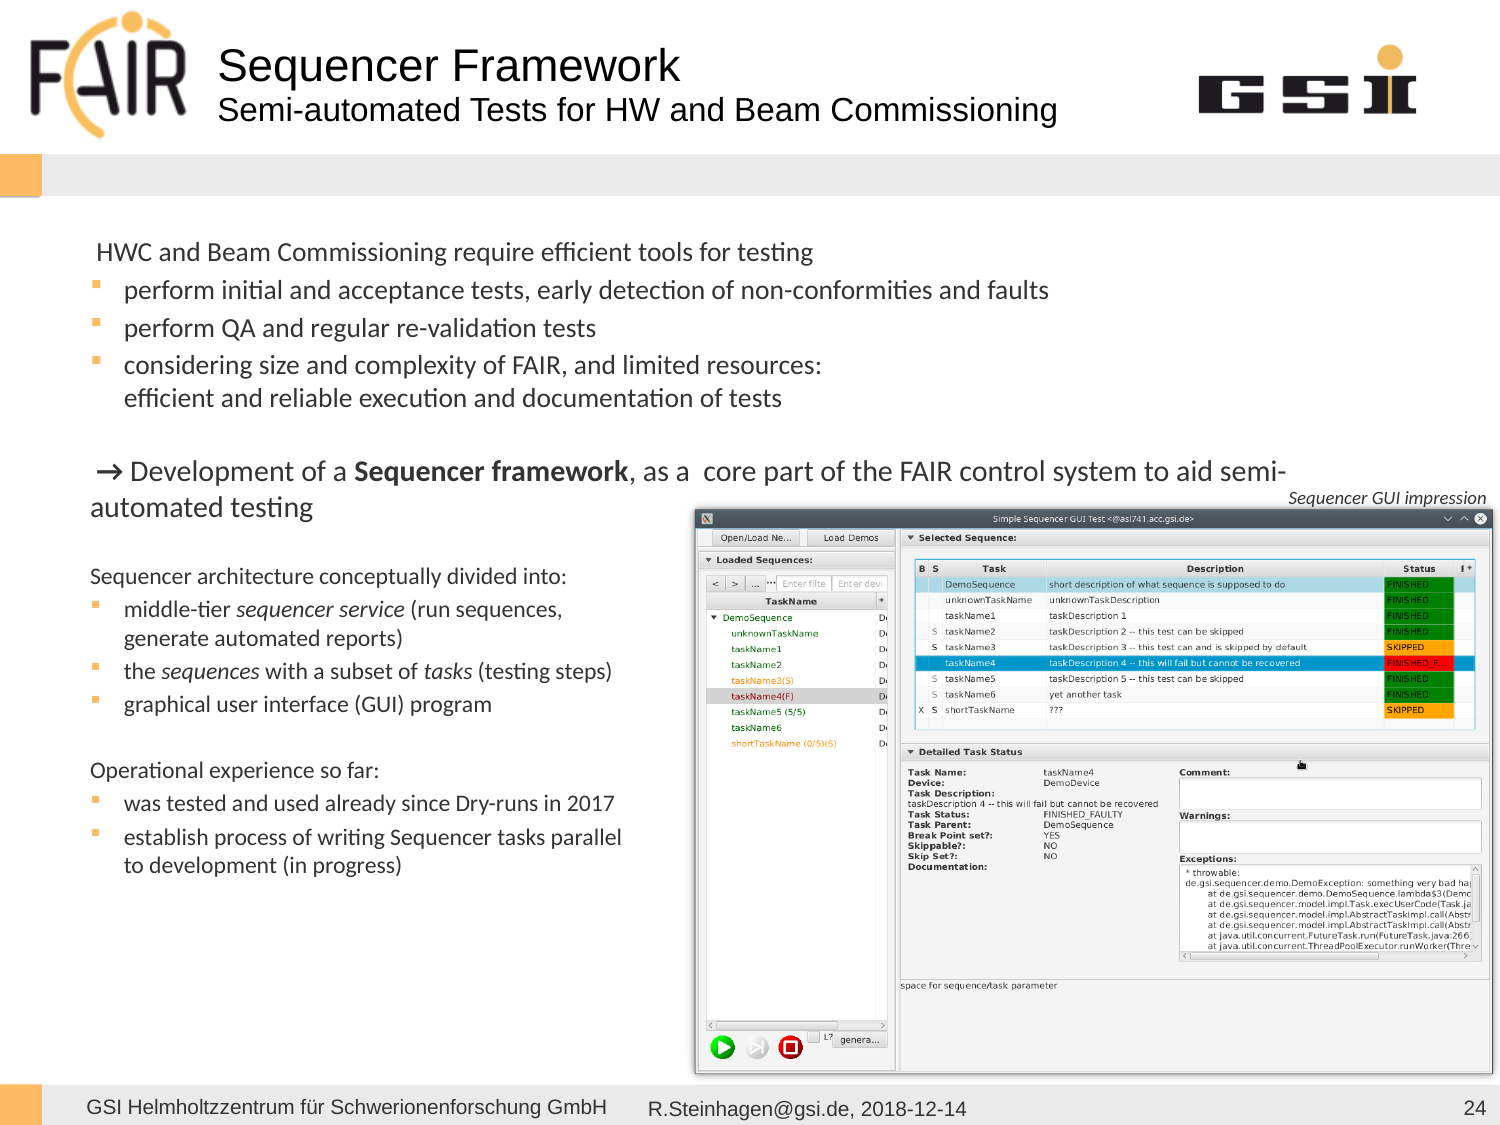

Sequencer Framework
Semi-automated Tests for HW and Beam Commissioning
# HWC and Beam Commissioning require efficient tools for testing
perform initial and acceptance tests, early detection of non-conformities and faults
perform QA and regular re-validation tests
considering size and complexity of FAIR, and limited resources:
efficient and reliable execution and documentation of tests
 → Development of a Sequencer framework, as a core part of the FAIR control system to aid semi-automated testing
Sequencer architecture conceptually divided into:
middle-tier sequencer service (run sequences,
generate automated reports)
the sequences with a subset of tasks (testing steps)
graphical user interface (GUI) program
Operational experience so far:
was tested and used already since Dry-runs in 2017
establish process of writing Sequencer tasks parallel
to development (in progress)
Sequencer GUI impression